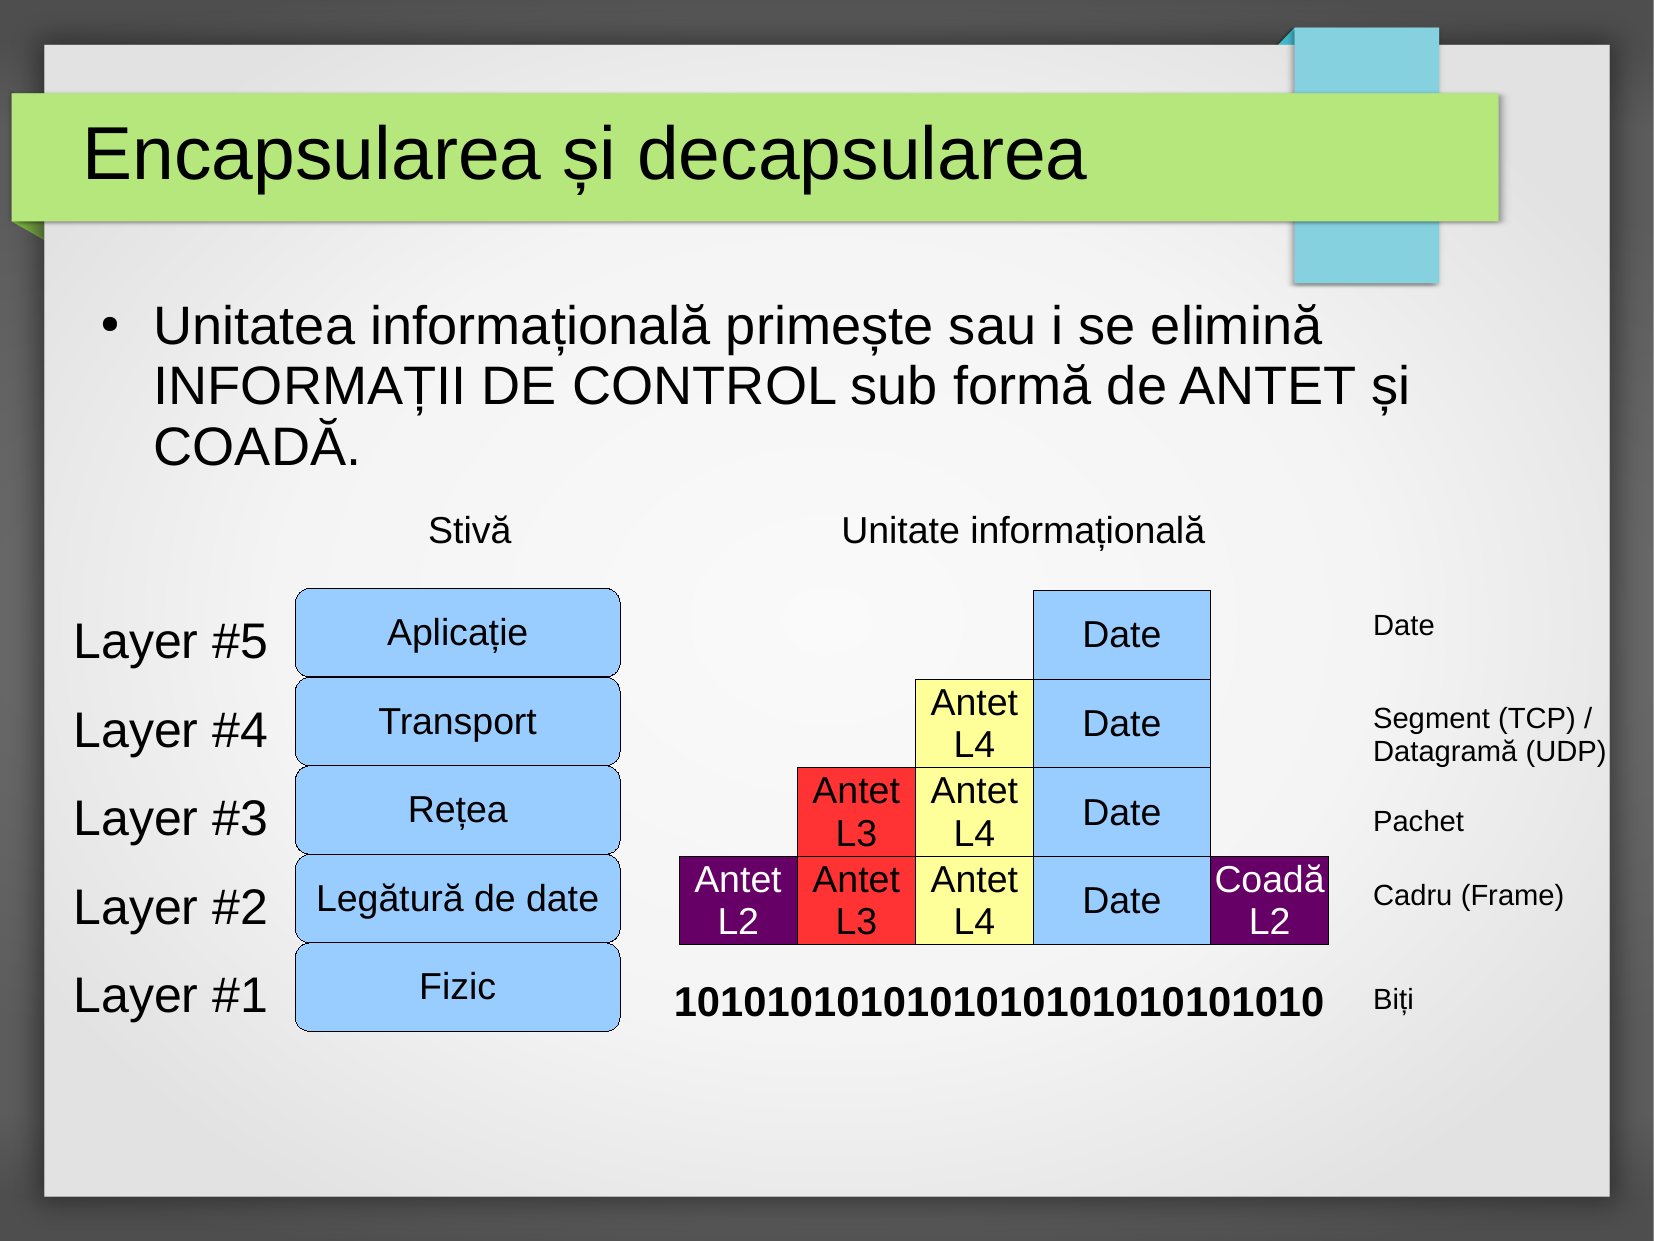

# Encapsularea și decapsularea
Unitatea informațională primește sau i se elimină INFORMAȚII DE CONTROL sub formă de ANTET și COADĂ.
Stivă
Unitate informațională
Aplicație
Date
Date
Layer #5
Transport
Antet
L4
Date
Layer #4
Segment (TCP) /
Datagramă (UDP)
Rețea
Antet
L3
Antet
L4
Date
Layer #3
Pachet
Legătură de date
Antet
L2
Antet
L3
Antet
L4
Date
Coadă
L2
Layer #2
Cadru (Frame)
Fizic
Layer #1
1010101010101010101010101010
Biți